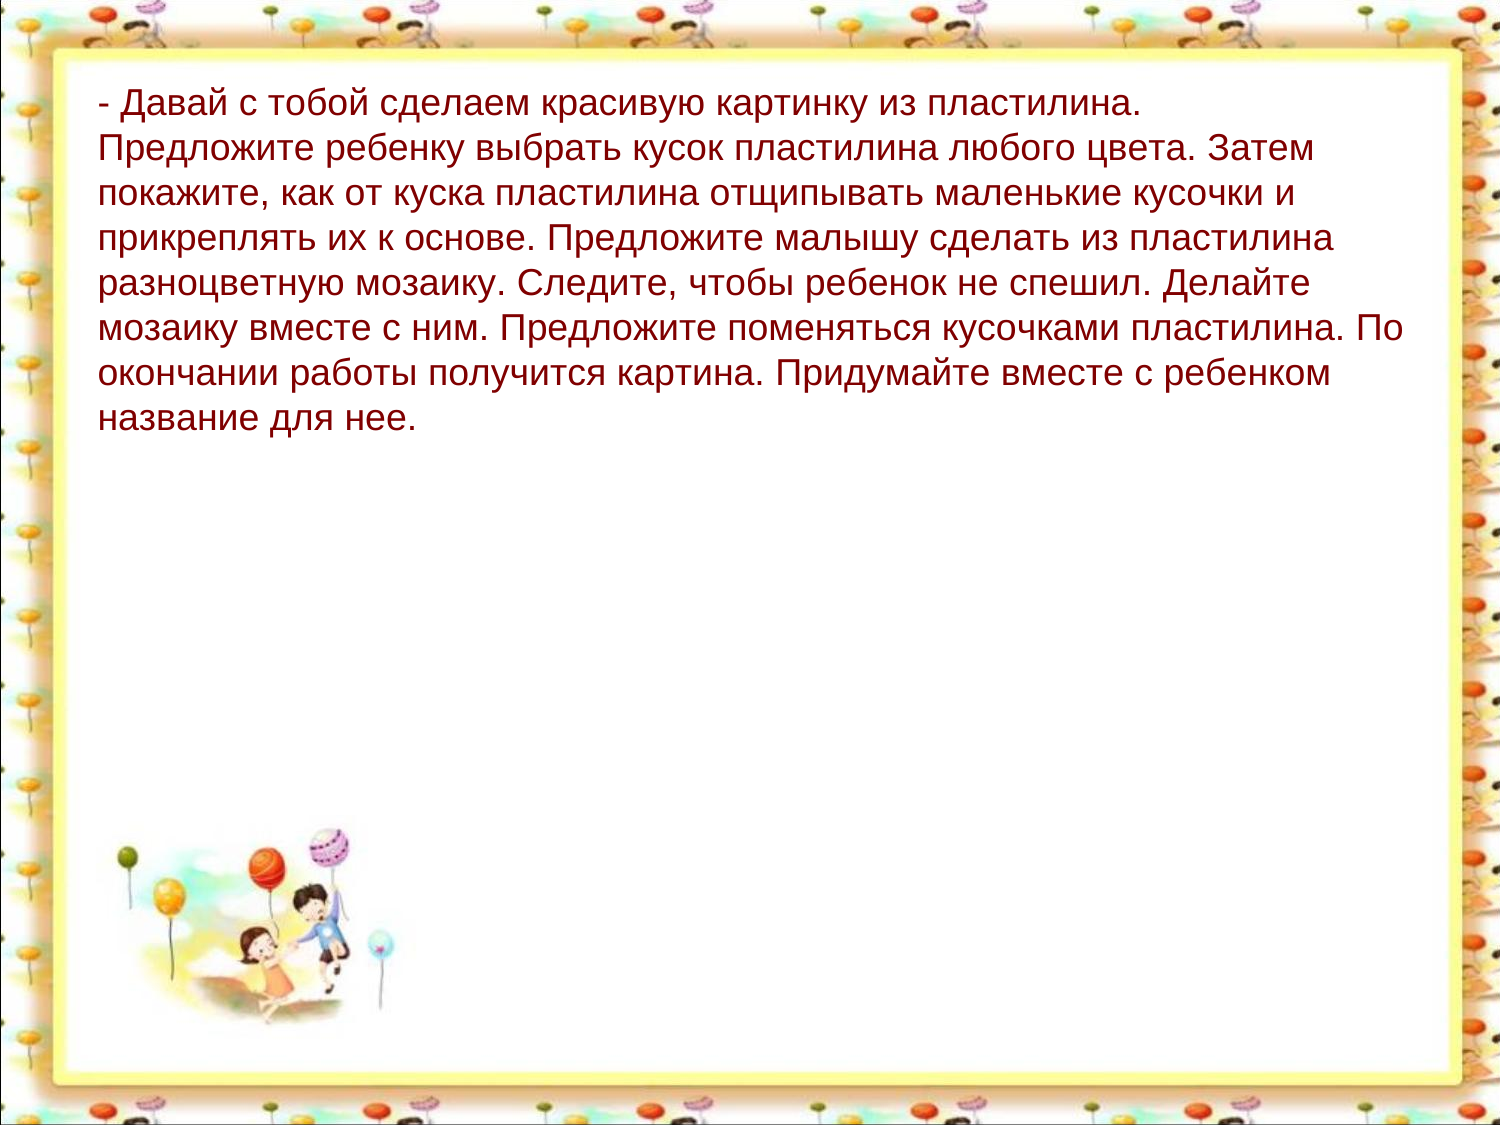

- Давай с тобой сделаем красивую картинку из пластилина.
Предложите ребенку выбрать кусок пластилина любого цвета. Затем покажите, как от куска пластилина отщипывать маленькие кусочки и прикреплять их к основе. Предложите малышу сделать из пластилина разноцветную мозаику. Следите, чтобы ребенок не спешил. Делайте мозаику вместе с ним. Предложите поменяться кусочками пластилина. По окончании работы получится картина. Придумайте вместе с ребенком название для нее.